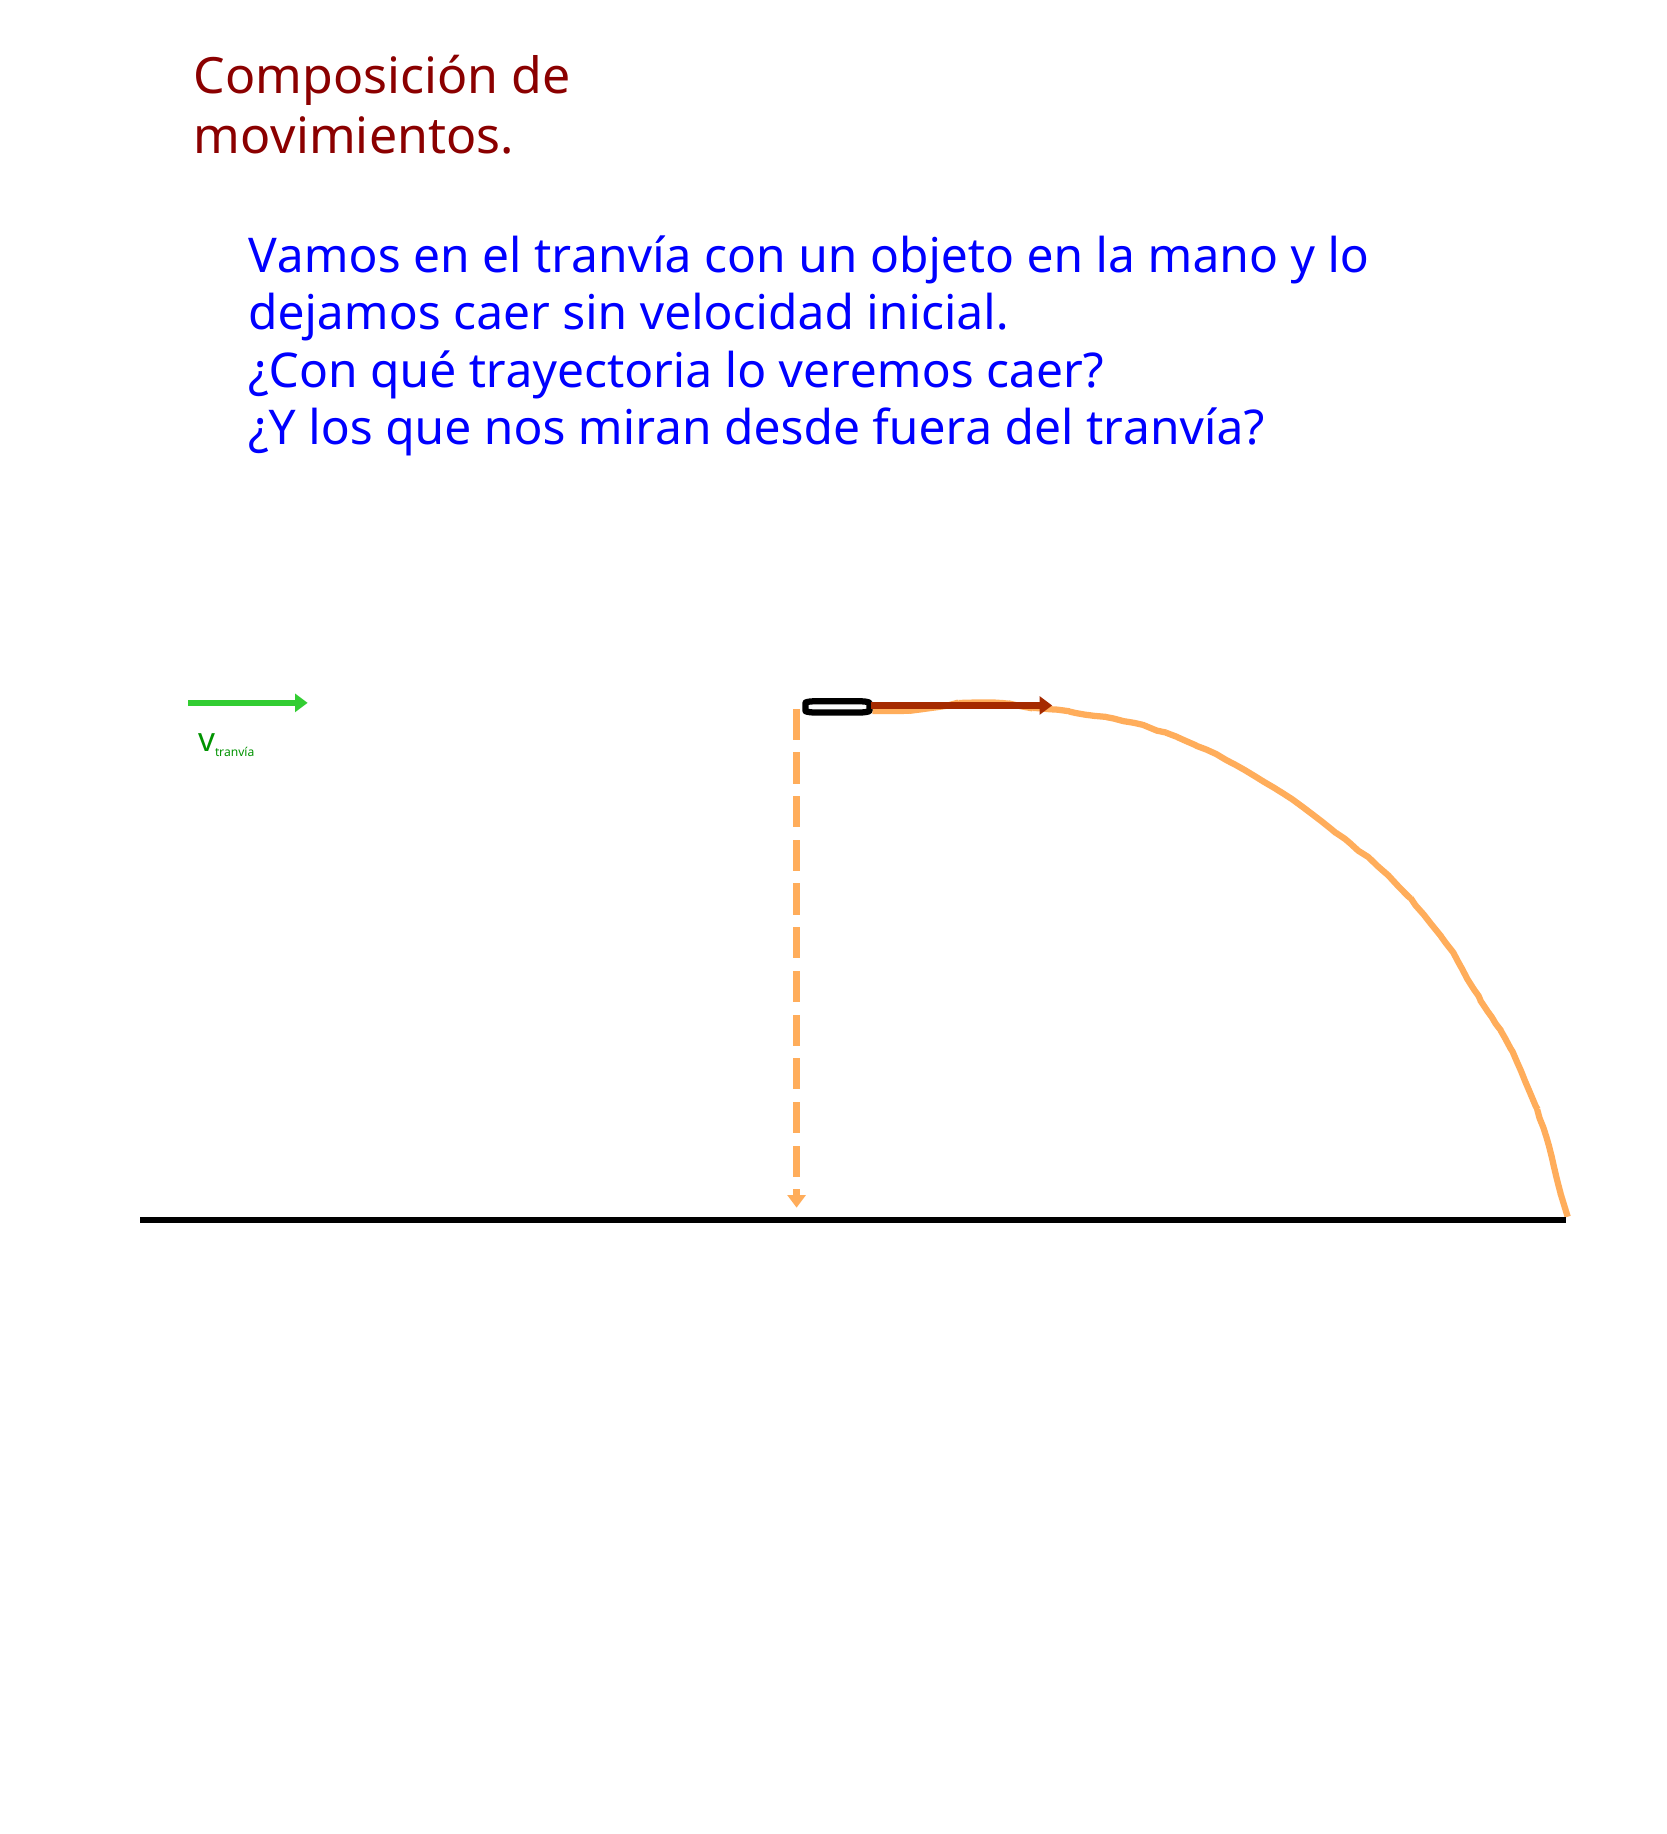

Composición de movimientos.
Vamos en el tranvía con un objeto en la mano y lo dejamos caer sin velocidad inicial.
¿Con qué trayectoria lo veremos caer?
¿Y los que nos miran desde fuera del tranvía?
vtranvía